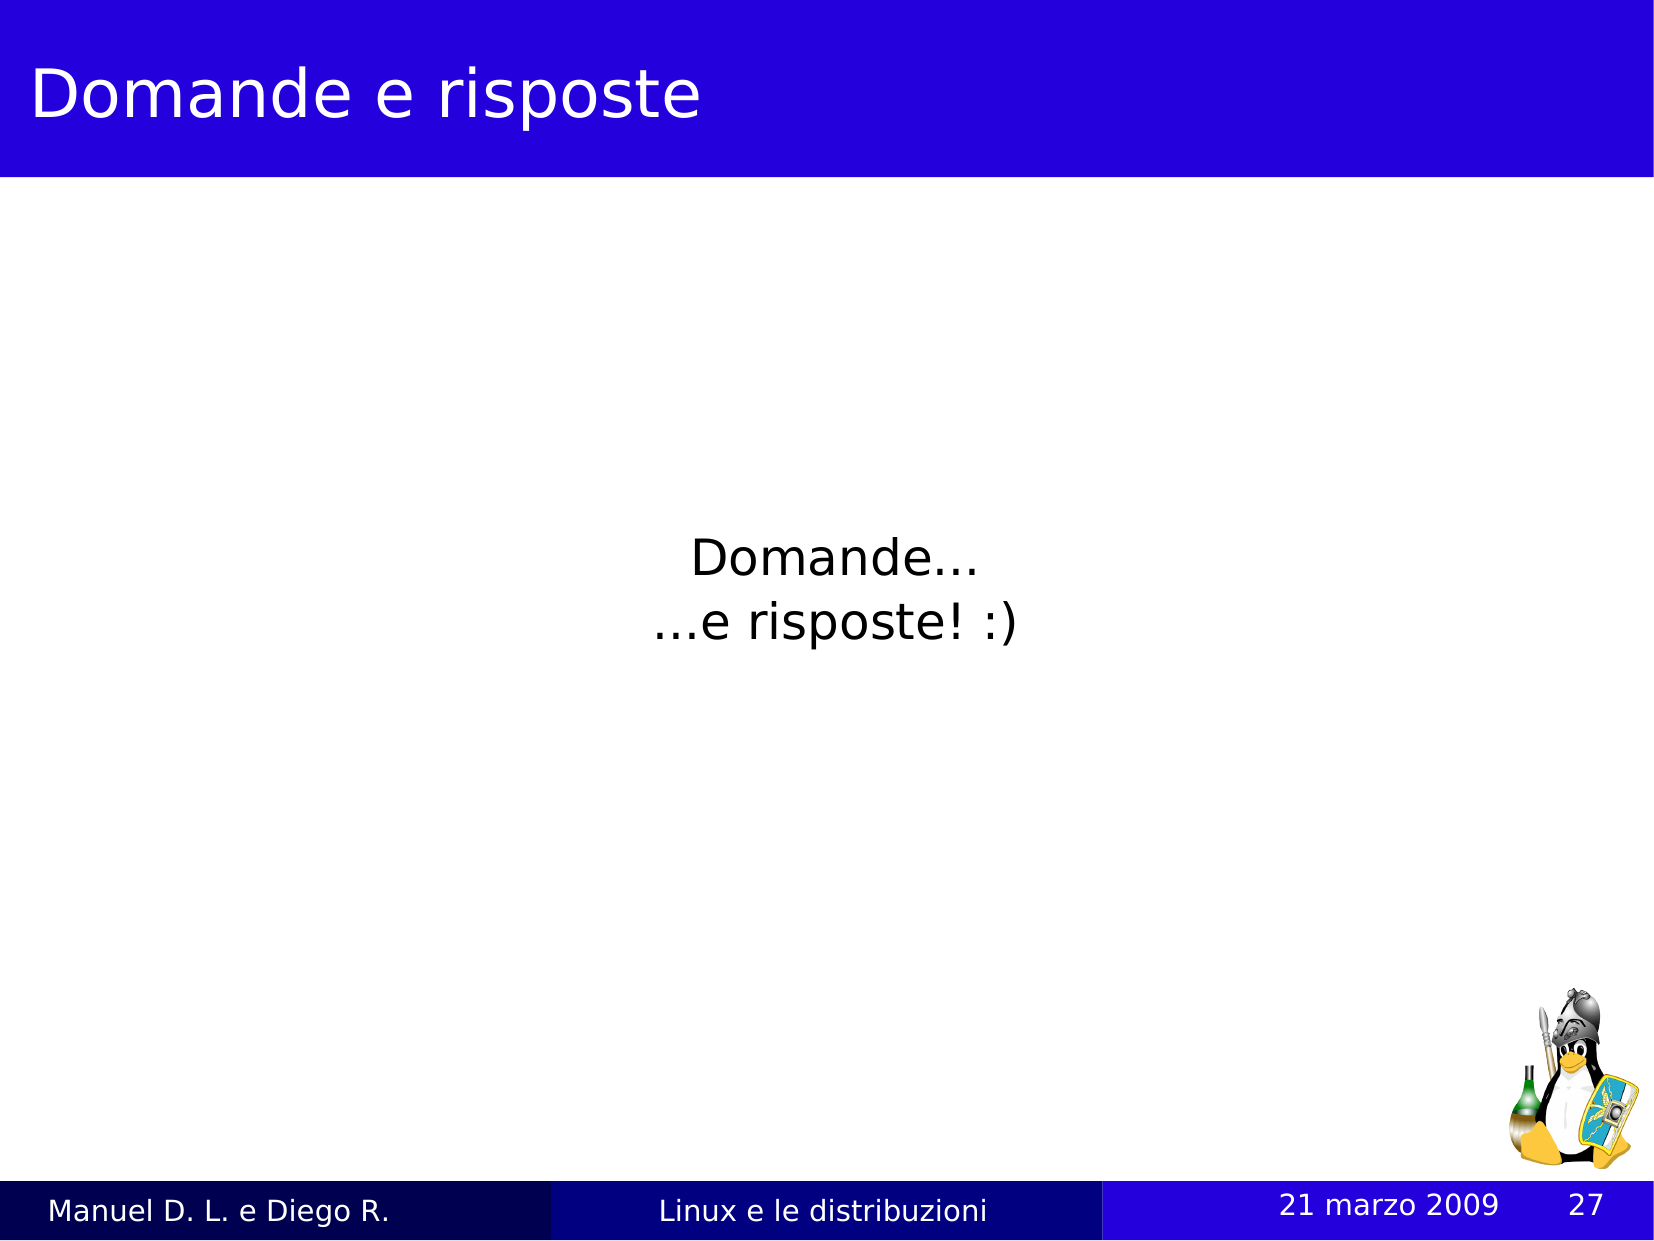

# Domande e risposte
Domande...
...e risposte! :)